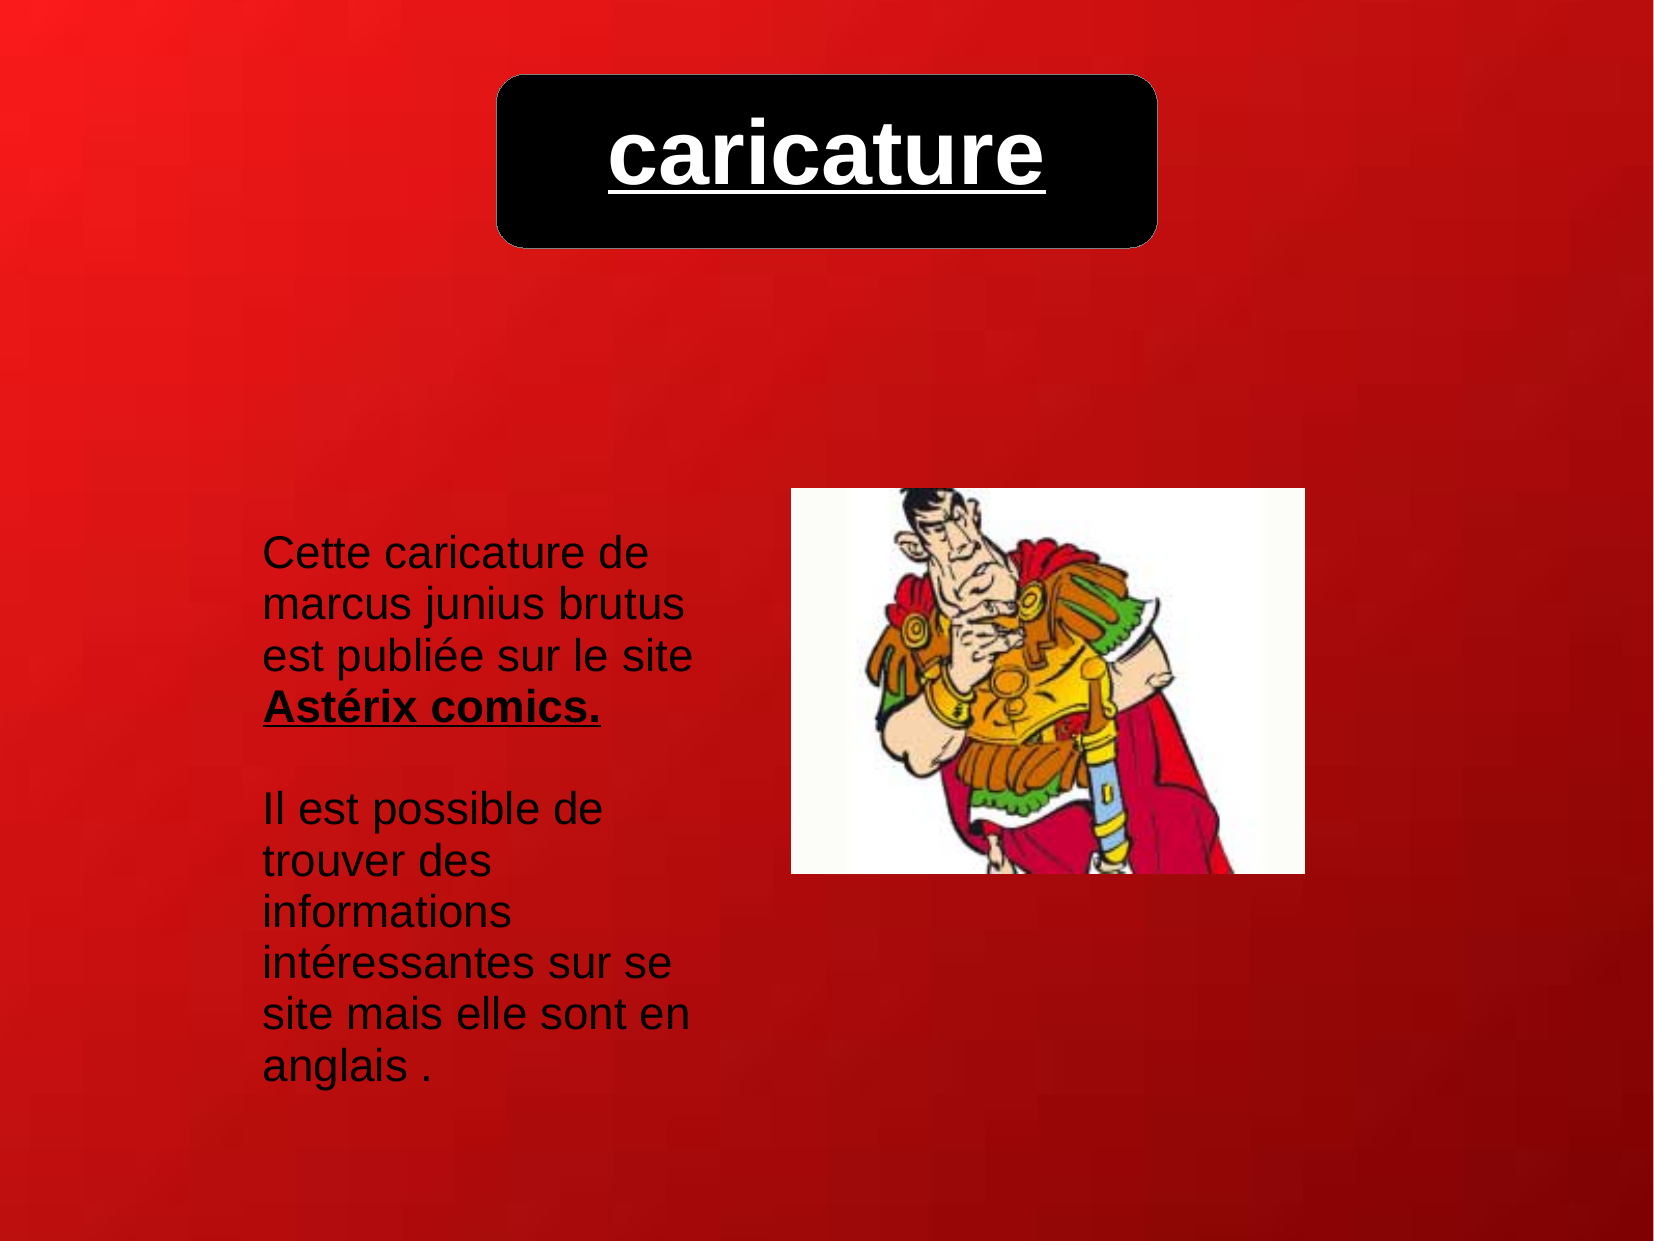

# caricature
Cette caricature de marcus junius brutus est publiée sur le site Astérix comics.
Il est possible de trouver des informations intéressantes sur se site mais elle sont en anglais .